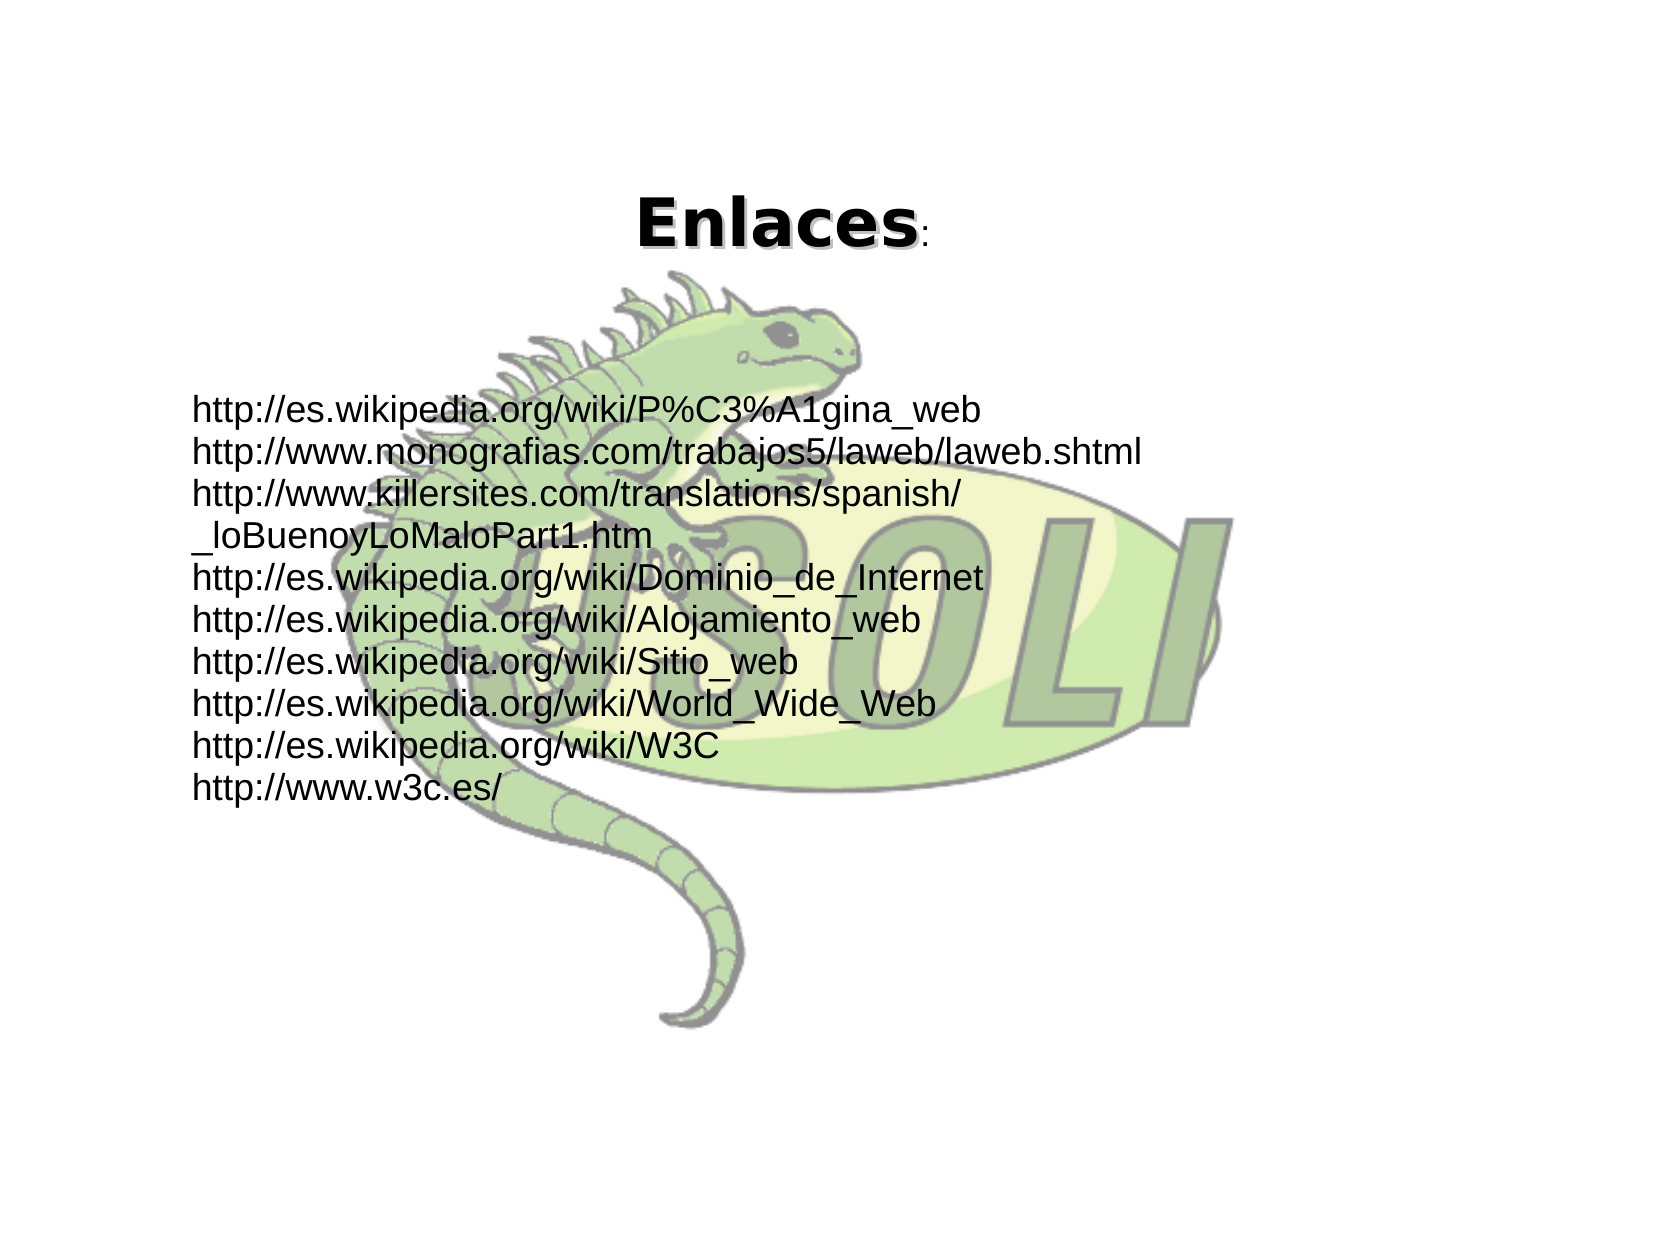

Enlaces:
http://es.wikipedia.org/wiki/P%C3%A1gina_web
http://www.monografias.com/trabajos5/laweb/laweb.shtml
http://www.killersites.com/translations/spanish/_loBuenoyLoMaloPart1.htm
http://es.wikipedia.org/wiki/Dominio_de_Internet
http://es.wikipedia.org/wiki/Alojamiento_web
http://es.wikipedia.org/wiki/Sitio_web
http://es.wikipedia.org/wiki/World_Wide_Web
http://es.wikipedia.org/wiki/W3C
http://www.w3c.es/